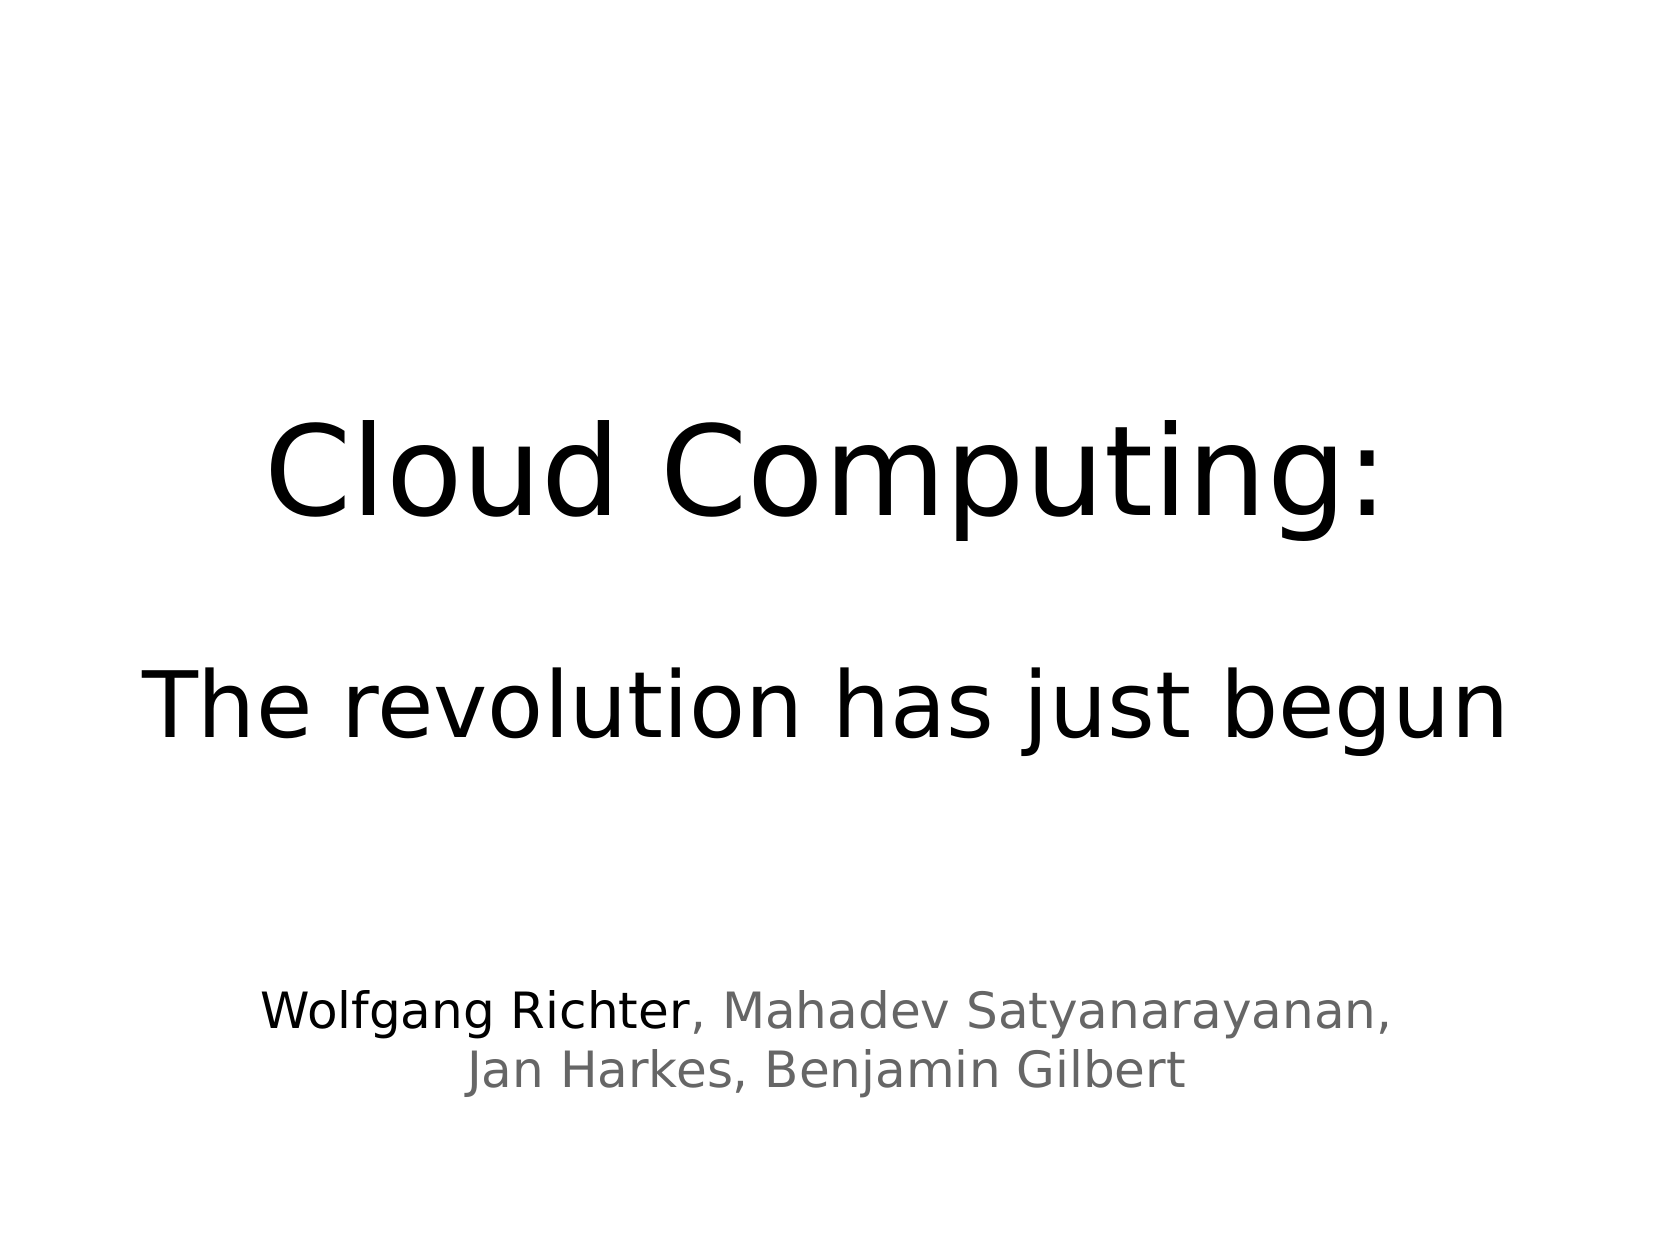

# Cloud Computing:
The revolution has just begun
Wolfgang Richter, Mahadev Satyanarayanan,
Jan Harkes, Benjamin Gilbert